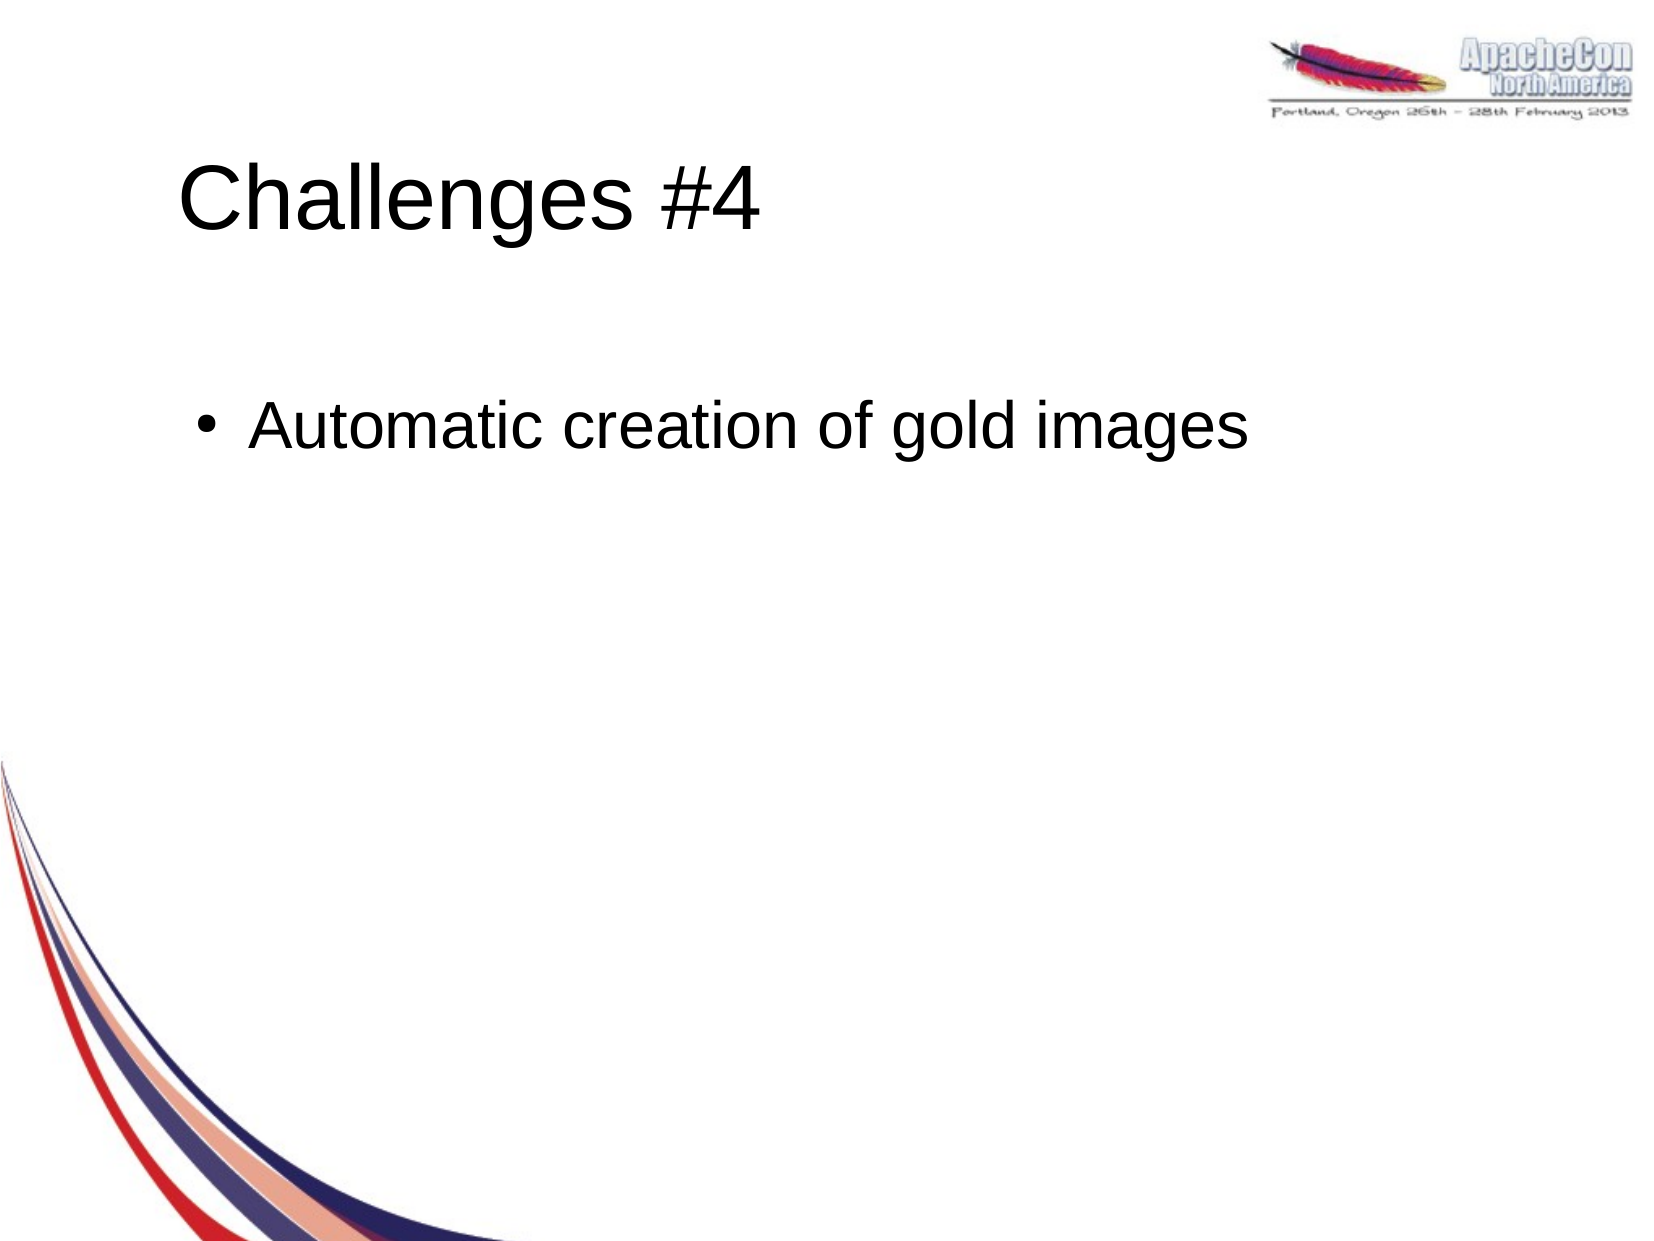

# Challenges #4
Automatic creation of gold images